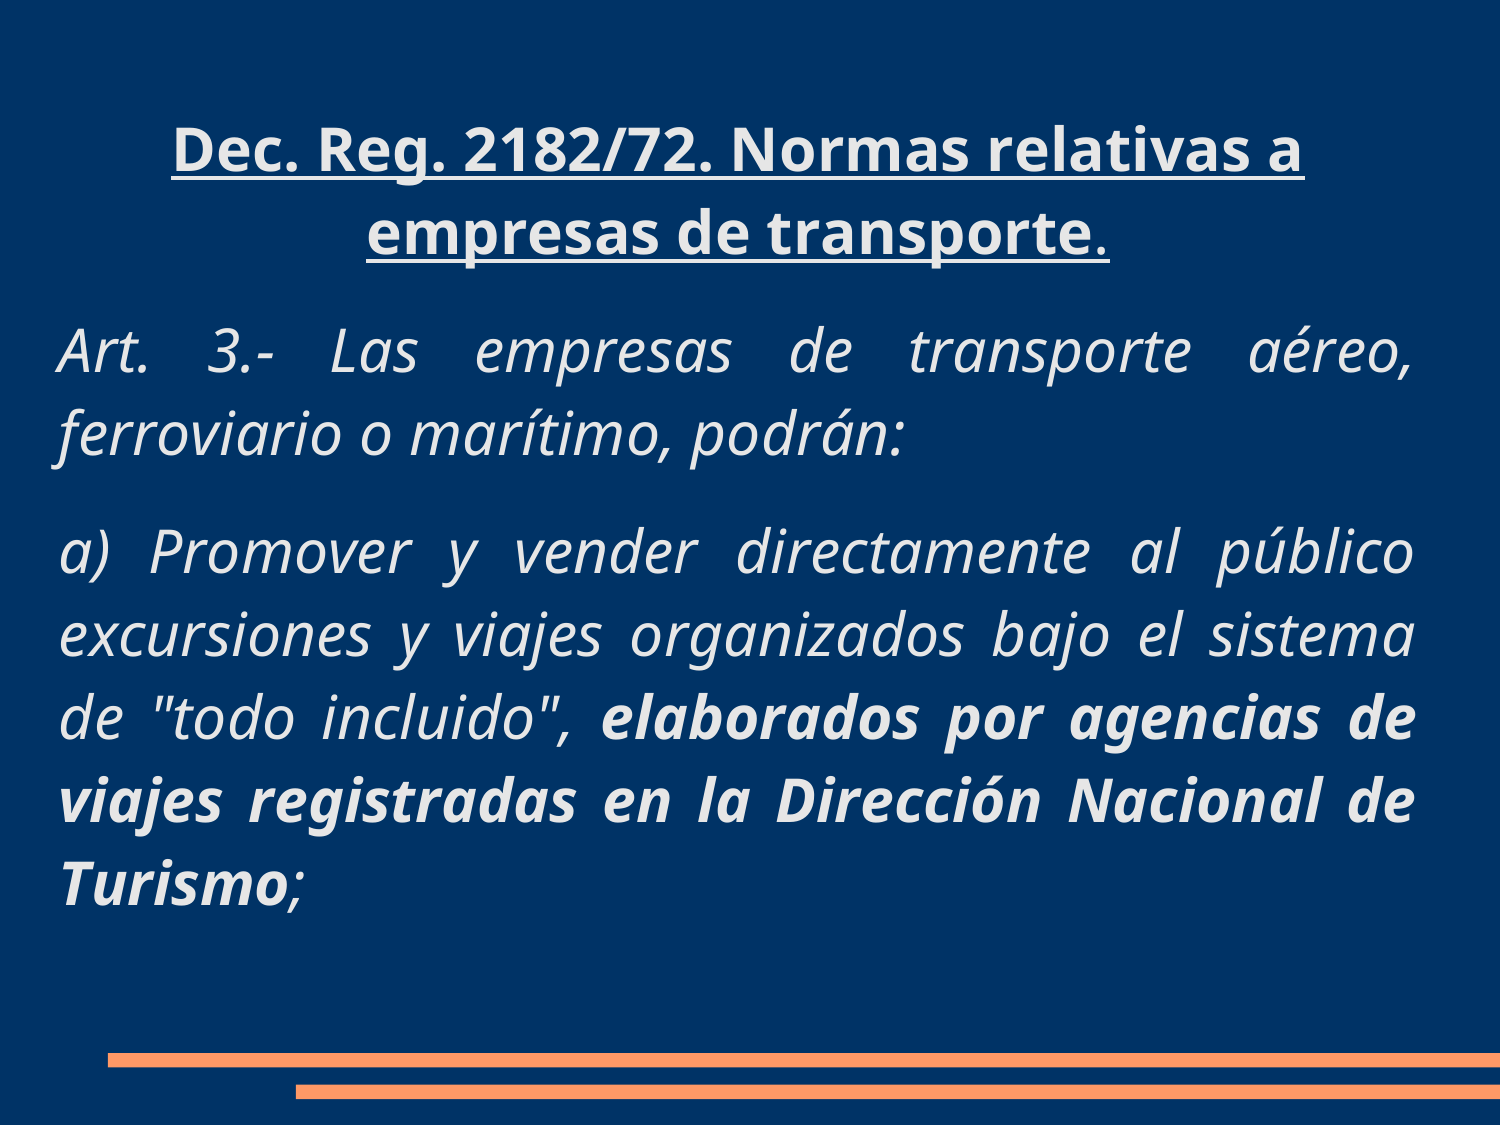

# Dec. Reg. 2182/72. Normas relativas a empresas de transporte.
Art. 3.- Las empresas de transporte aéreo, ferroviario o marítimo, podrán:
a) Promover y vender directamente al público excursiones y viajes organizados bajo el sistema de "todo incluido", elaborados por agencias de viajes registradas en la Dirección Nacional de Turismo;